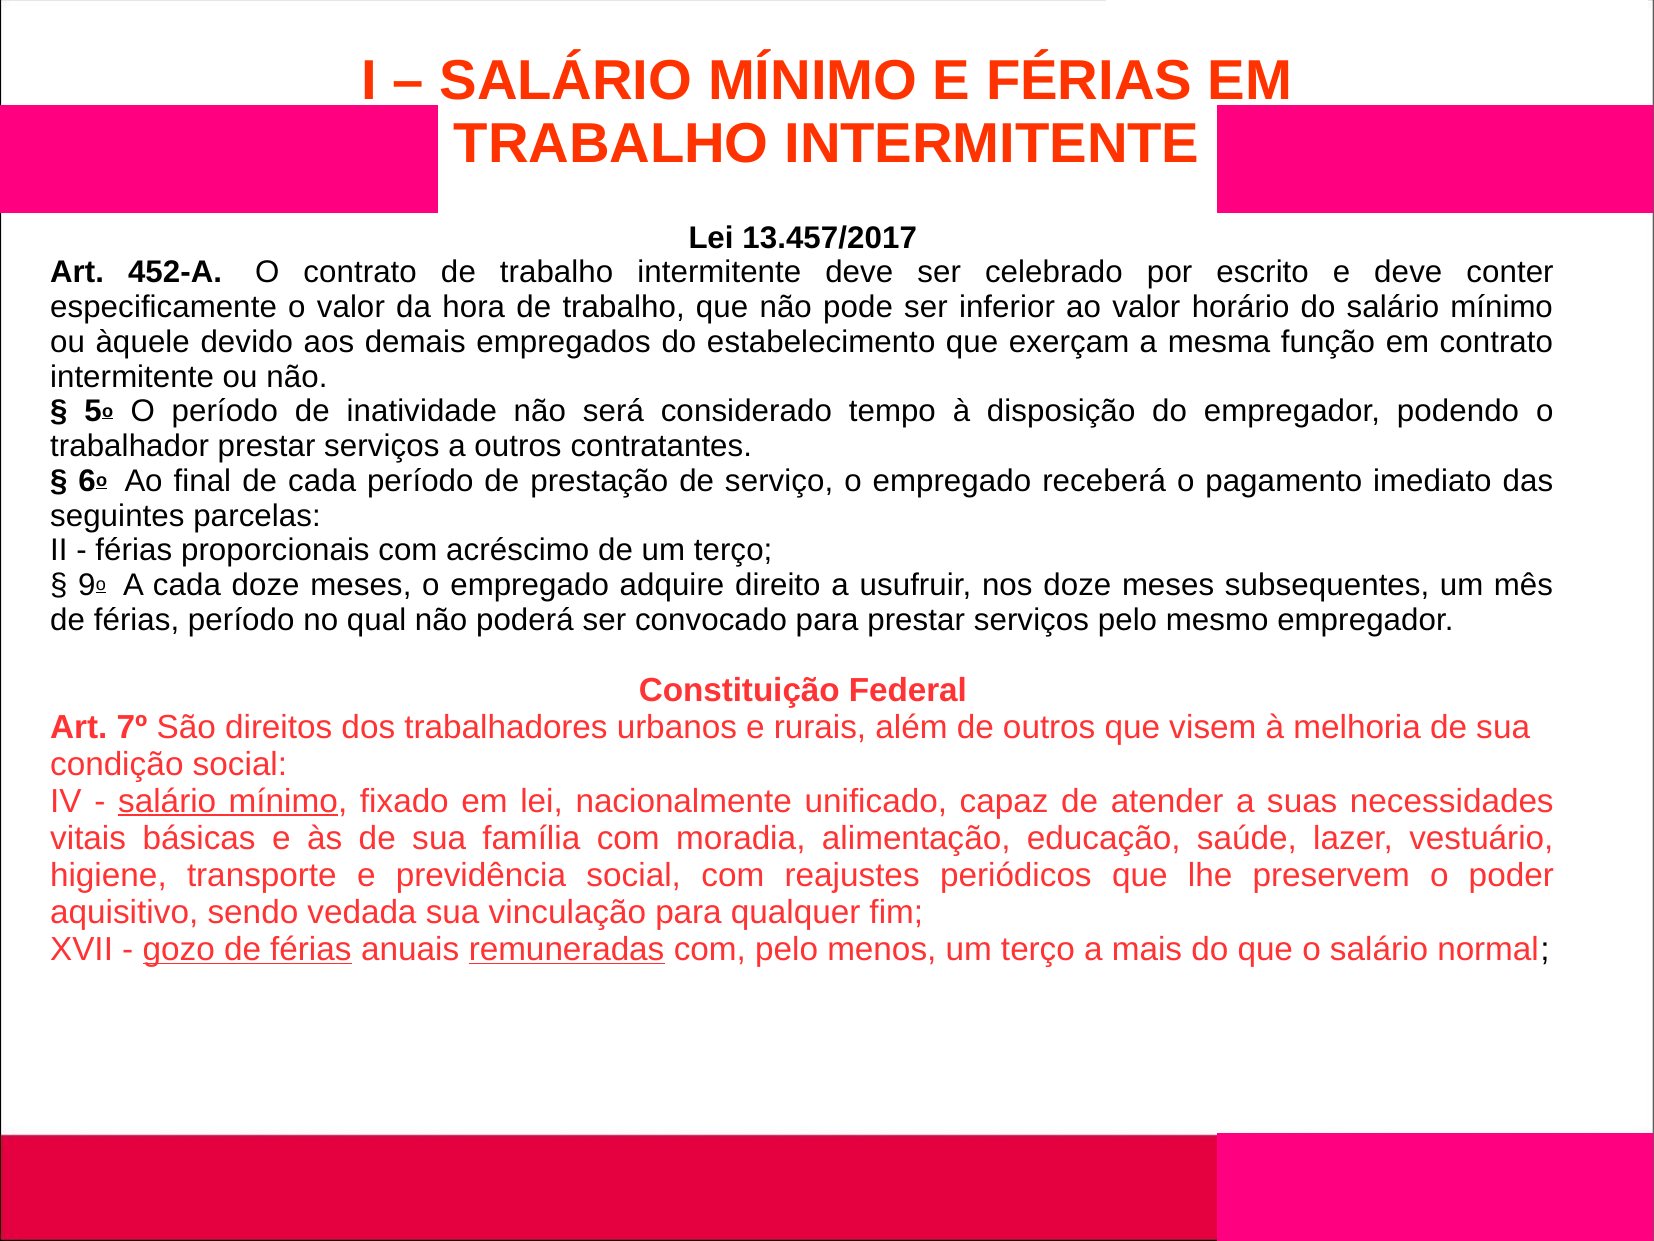

I – SALÁRIO MÍNIMO E FÉRIAS EM TRABALHO INTERMITENTE
Lei 13.457/2017
Art. 452-A.  O contrato de trabalho intermitente deve ser celebrado por escrito e deve conter especificamente o valor da hora de trabalho, que não pode ser inferior ao valor horário do salário mínimo ou àquele devido aos demais empregados do estabelecimento que exerçam a mesma função em contrato intermitente ou não.
§ 5o  O período de inatividade não será considerado tempo à disposição do empregador, podendo o trabalhador prestar serviços a outros contratantes.
§ 6o  Ao final de cada período de prestação de serviço, o empregado receberá o pagamento imediato das seguintes parcelas:
II - férias proporcionais com acréscimo de um terço;
§ 9o  A cada doze meses, o empregado adquire direito a usufruir, nos doze meses subsequentes, um mês de férias, período no qual não poderá ser convocado para prestar serviços pelo mesmo empregador.
Constituição Federal
Art. 7º São direitos dos trabalhadores urbanos e rurais, além de outros que visem à melhoria de sua condição social:
IV - salário mínimo, fixado em lei, nacionalmente unificado, capaz de atender a suas necessidades vitais básicas e às de sua família com moradia, alimentação, educação, saúde, lazer, vestuário, higiene, transporte e previdência social, com reajustes periódicos que lhe preservem o poder aquisitivo, sendo vedada sua vinculação para qualquer fim;
XVII - gozo de férias anuais remuneradas com, pelo menos, um terço a mais do que o salário normal;